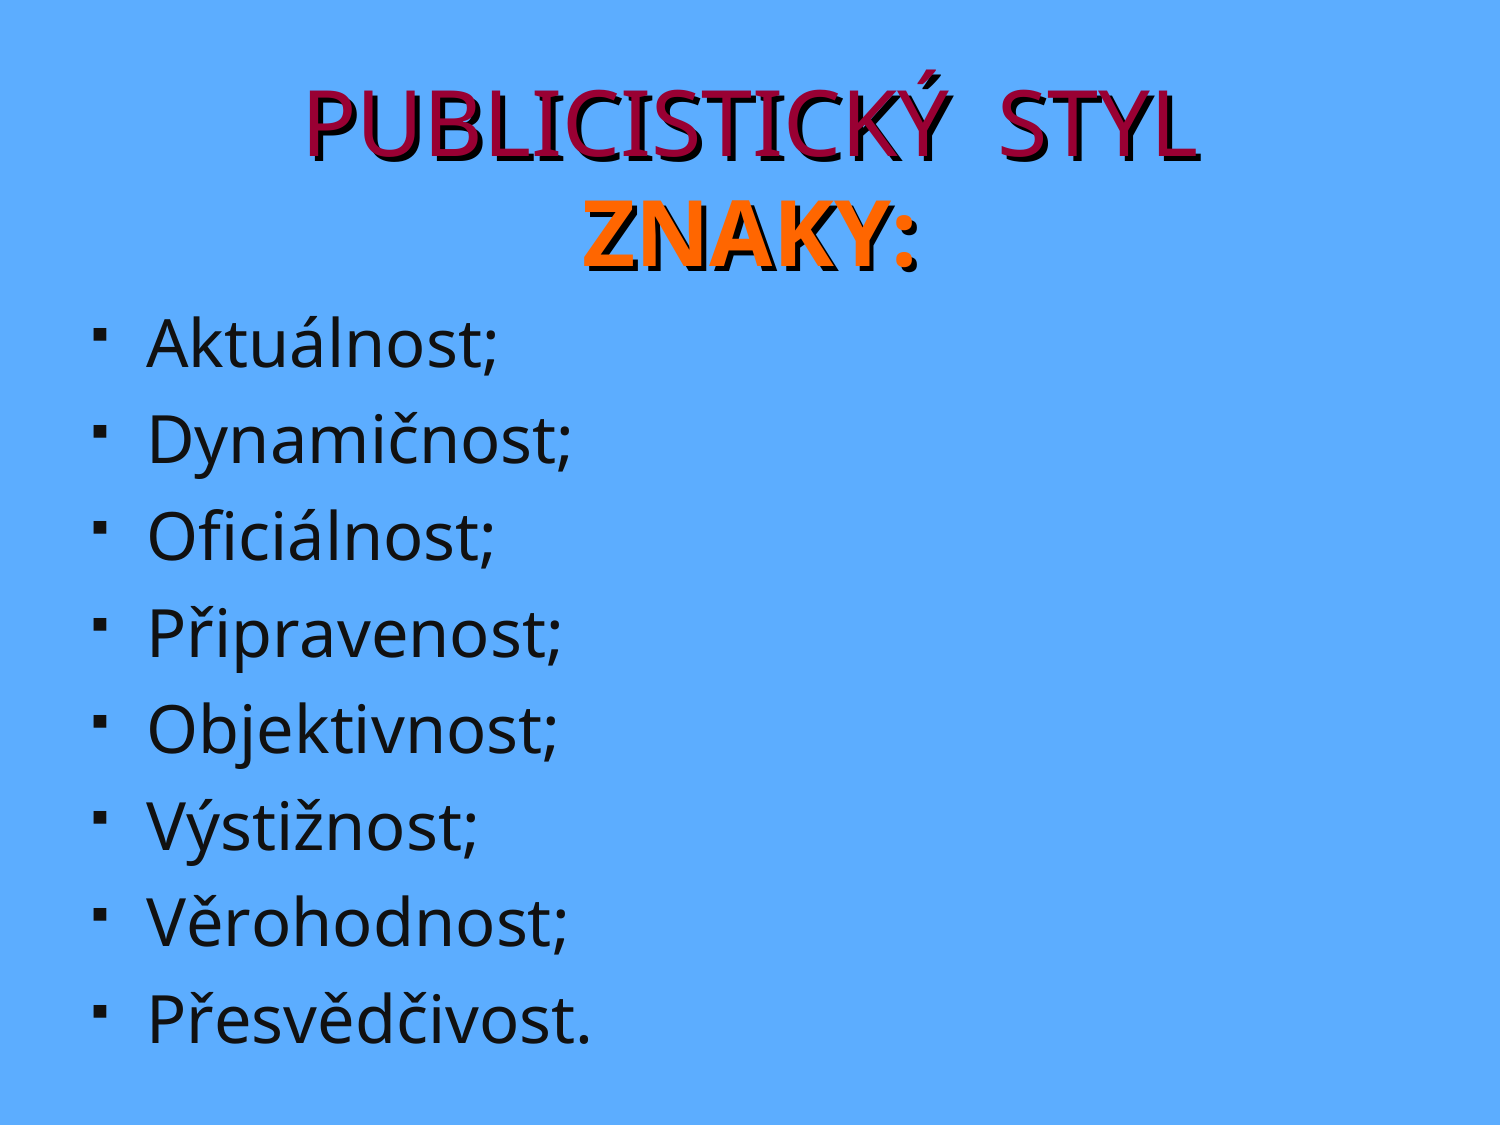

# PUBLICISTICKÝ STYL ZNAKY:
Aktuálnost;
Dynamičnost;
Oficiálnost;
Připravenost;
Objektivnost;
Výstižnost;
Věrohodnost;
Přesvědčivost.